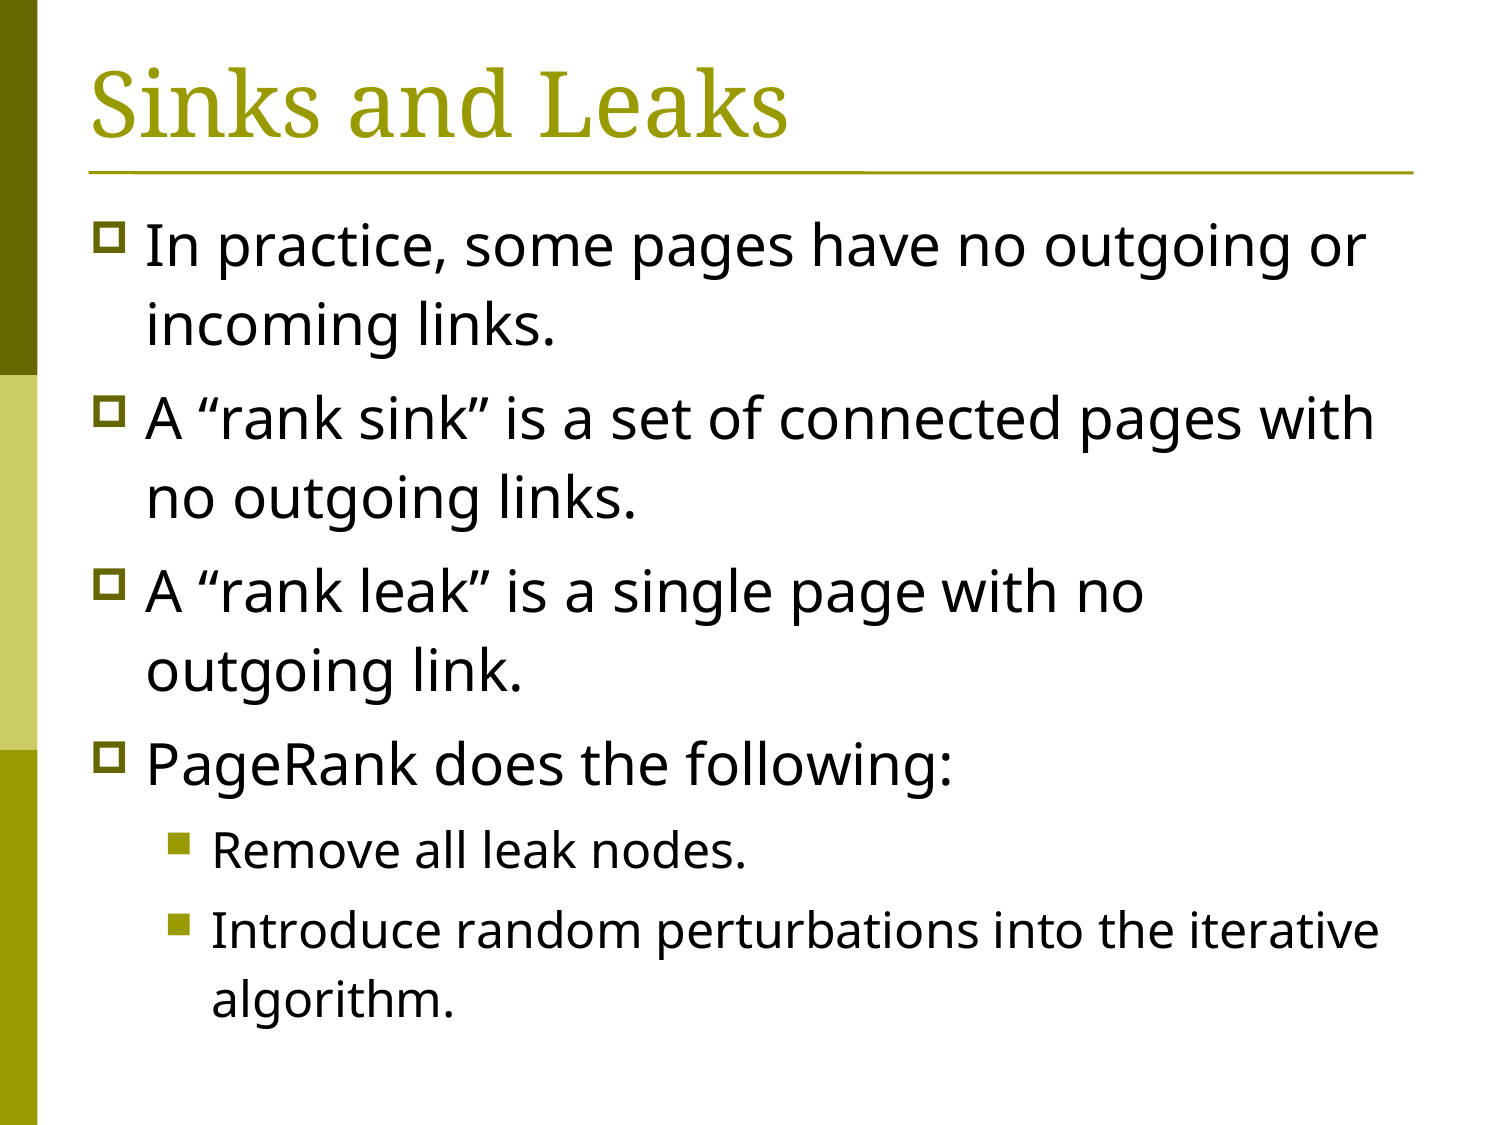

# Sinks and Leaks
In practice, some pages have no outgoing or incoming links.
A “rank sink” is a set of connected pages with no outgoing links.
A “rank leak” is a single page with no outgoing link.
PageRank does the following:
Remove all leak nodes.
Introduce random perturbations into the iterative algorithm.